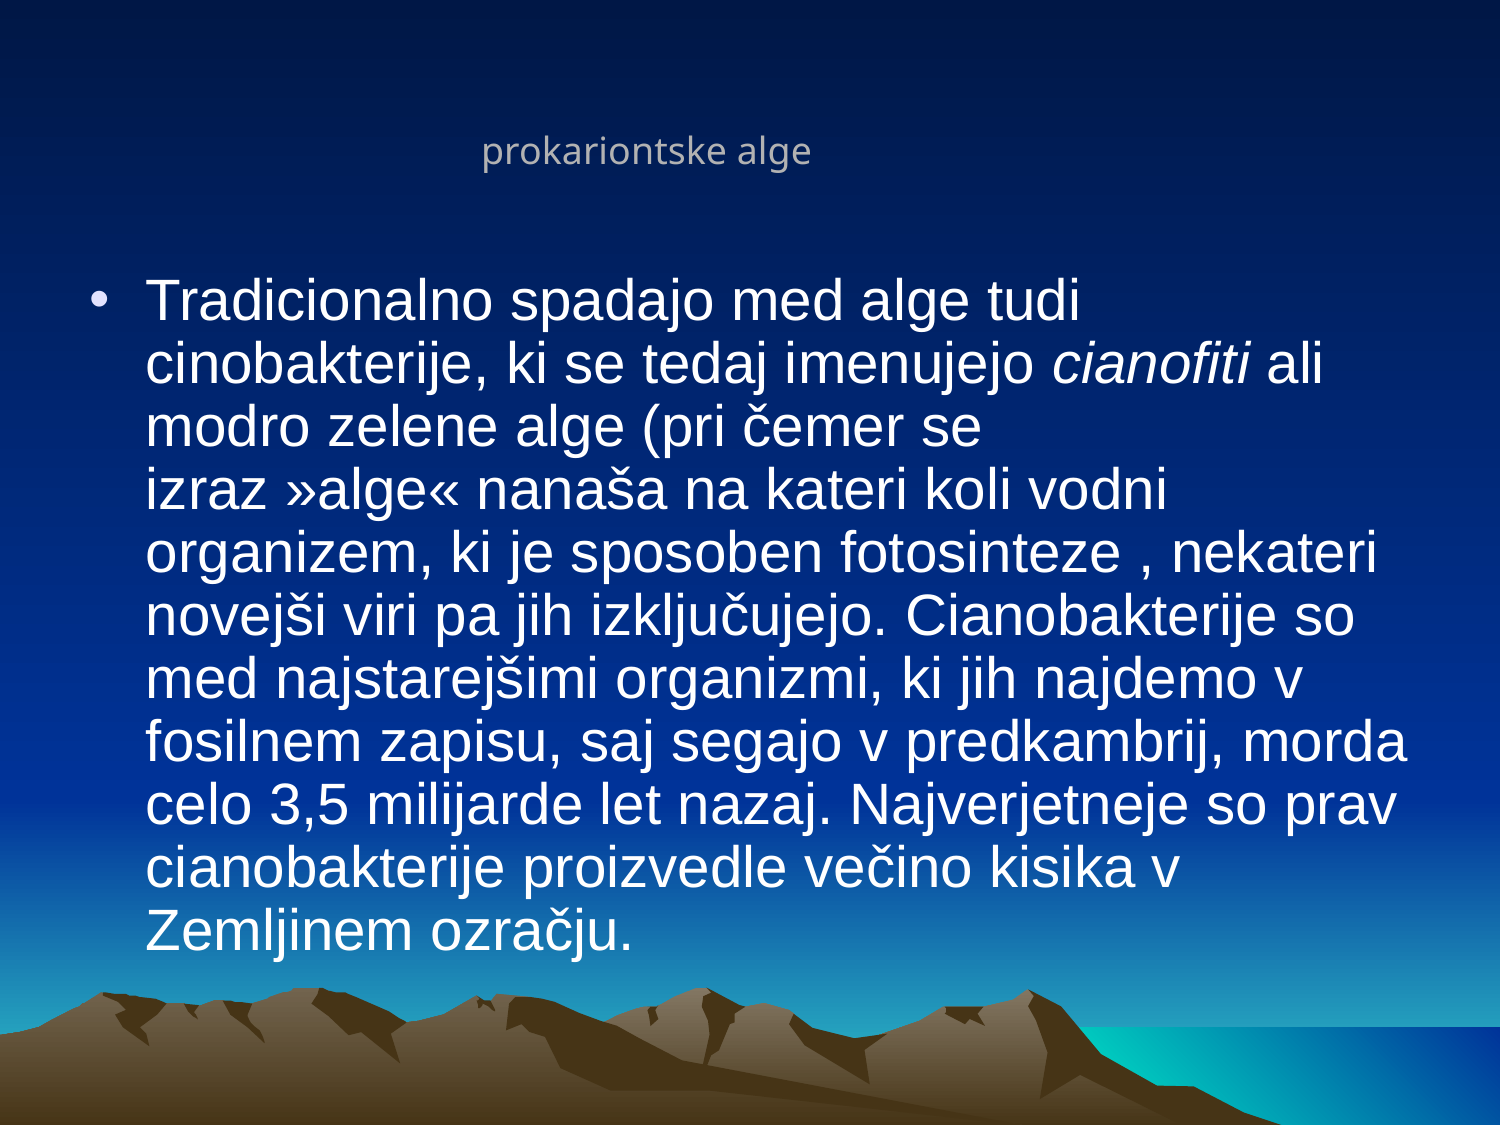

#
prokariontske alge
Tradicionalno spadajo med alge tudi cinobakterije, ki se tedaj imenujejo cianofiti ali modro zelene alge (pri čemer se izraz »alge« nanaša na kateri koli vodni organizem, ki je sposoben fotosinteze , nekateri novejši viri pa jih izključujejo. Cianobakterije so med najstarejšimi organizmi, ki jih najdemo v fosilnem zapisu, saj segajo v predkambrij, morda celo 3,5 milijarde let nazaj. Najverjetneje so prav cianobakterije proizvedle večino kisika v Zemljinem ozračju.